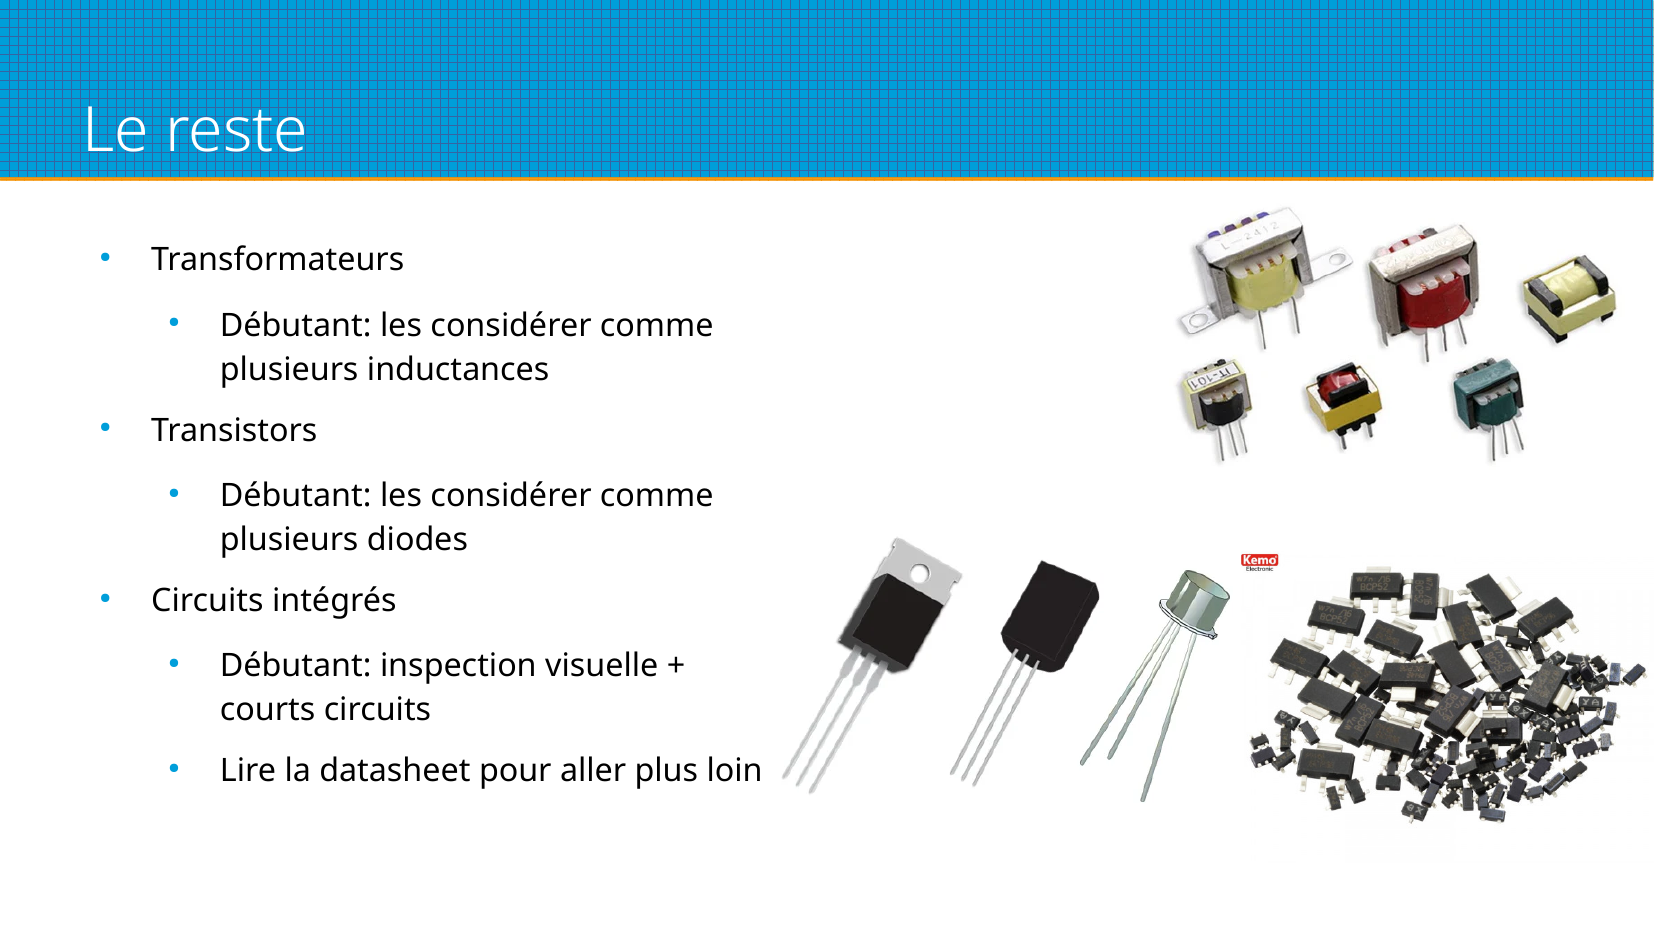

# Le reste
Transformateurs
Débutant: les considérer comme plusieurs inductances
Transistors
Débutant: les considérer comme plusieurs diodes
Circuits intégrés
Débutant: inspection visuelle + courts circuits
Lire la datasheet pour aller plus loin